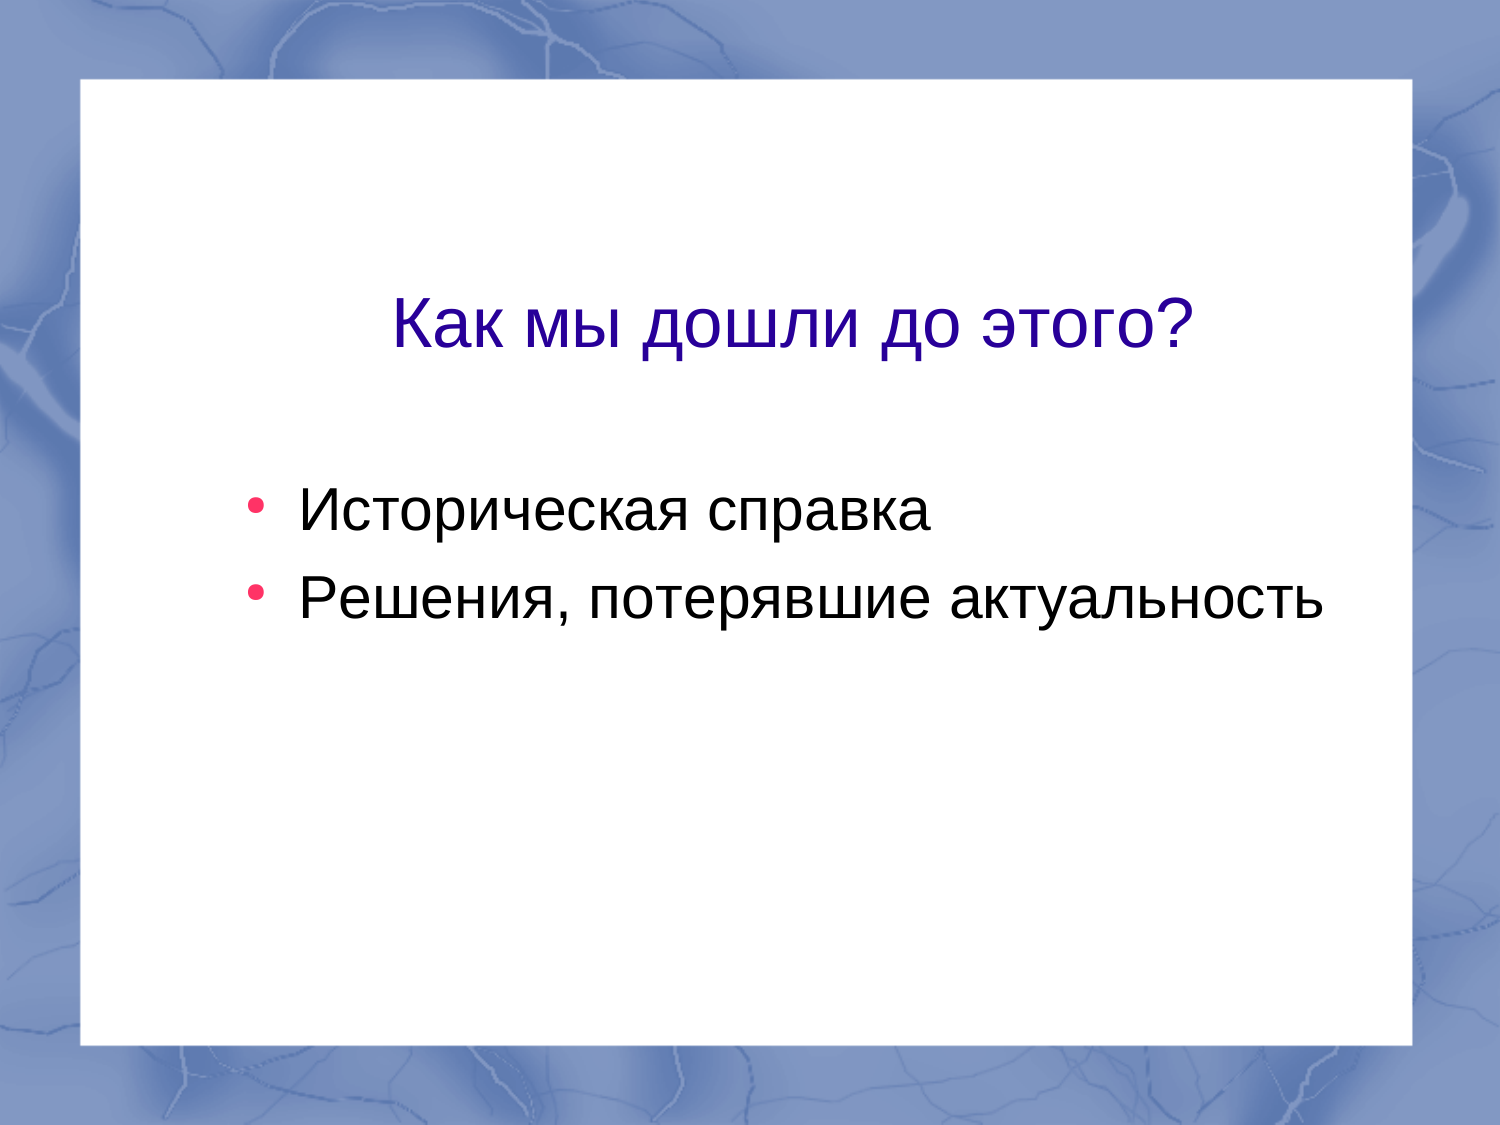

# Как мы дошли до этого?
Историческая справка
Решения, потерявшие актуальность